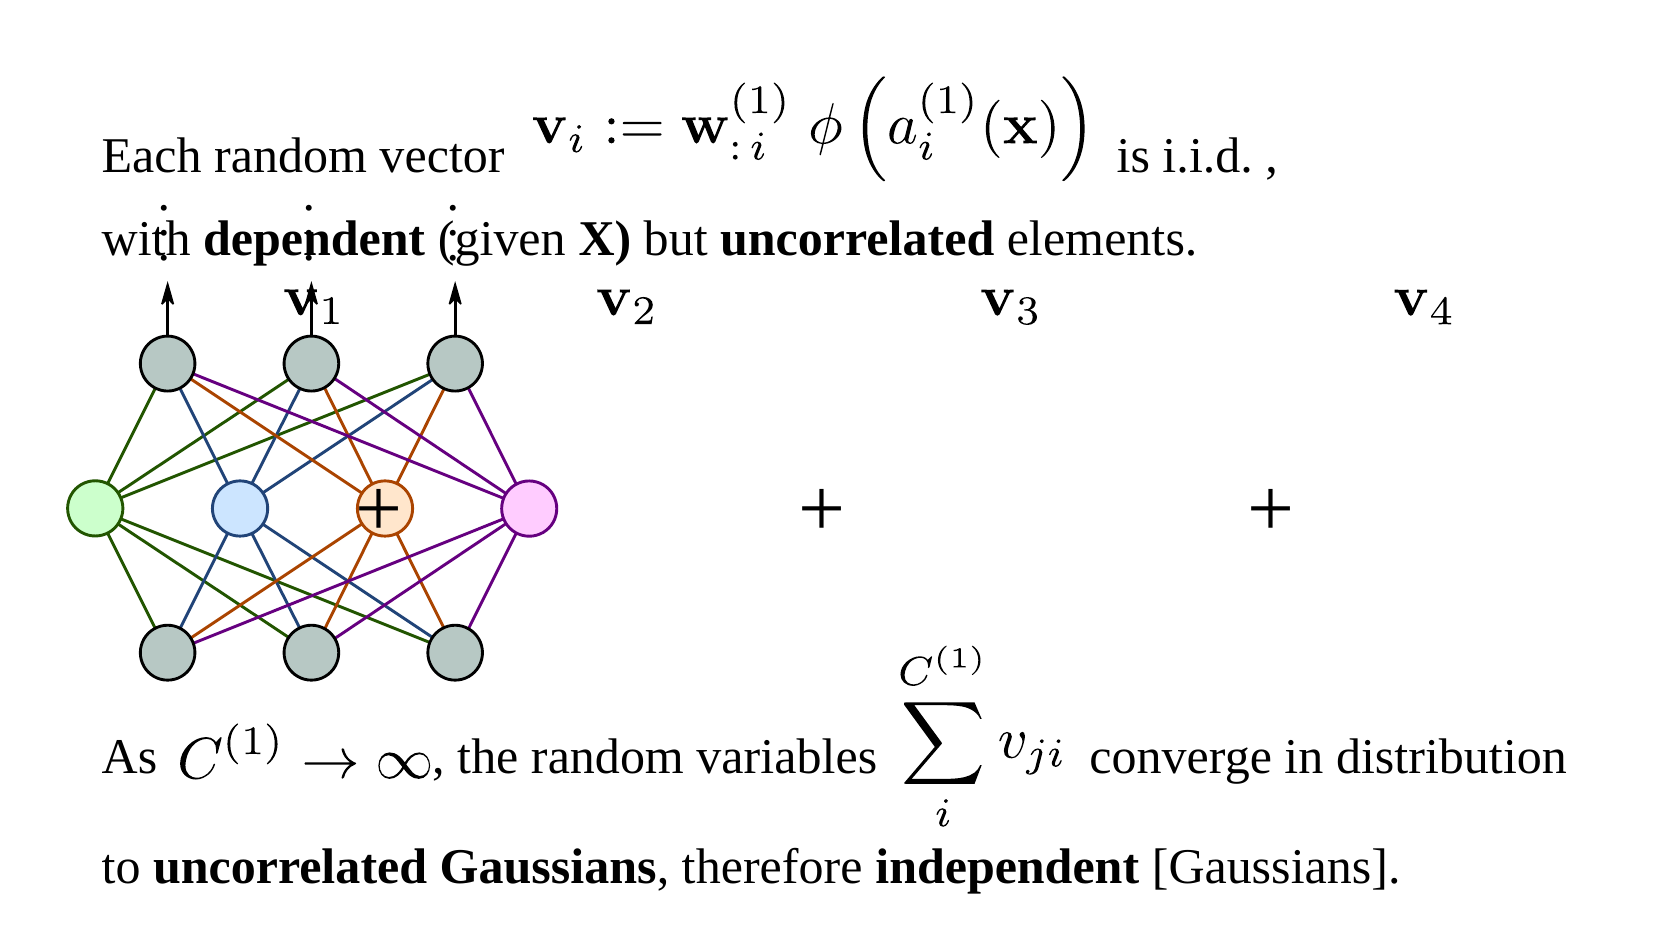

Each random vector is i.i.d. ,
with dependent (given X) but uncorrelated elements.
. . .
. . .
. . .
+
+
+
As , the random variables converge in distribution to uncorrelated Gaussians, therefore independent [Gaussians].